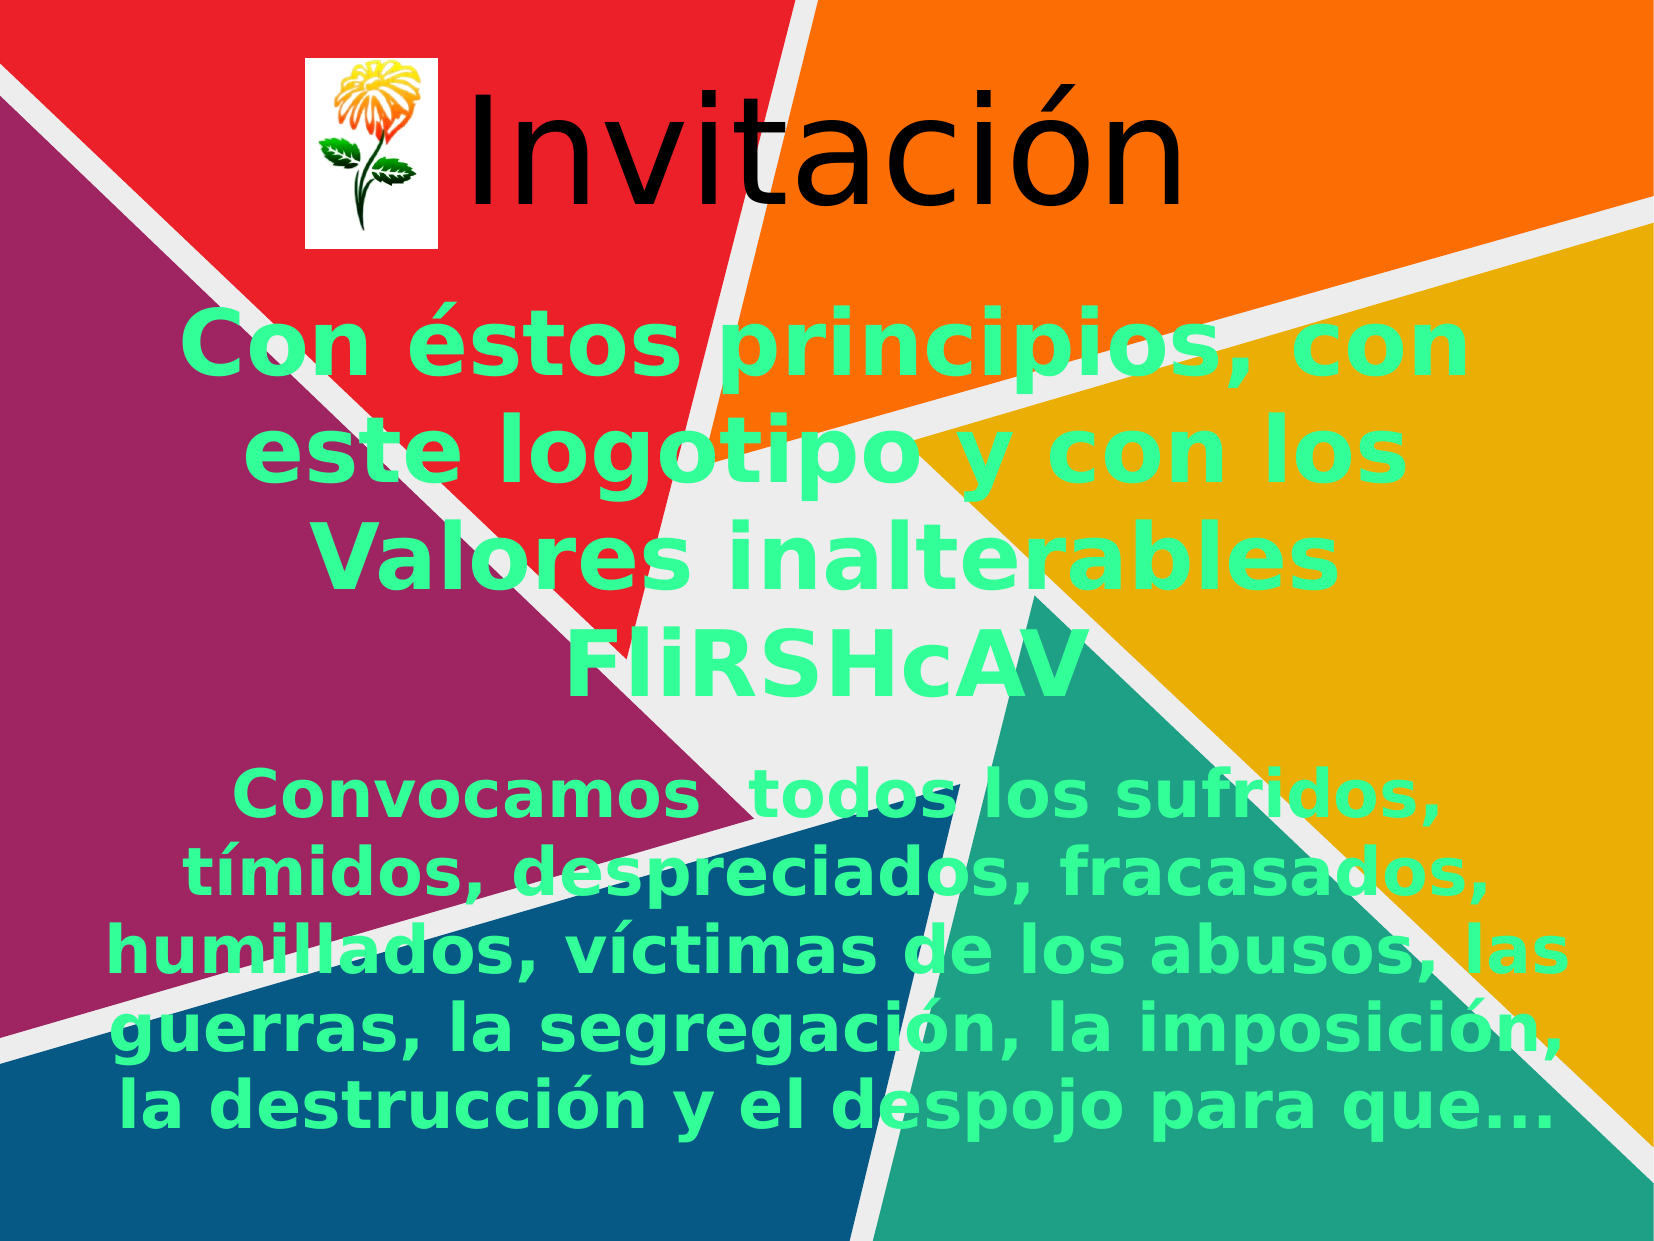

# Invitación
Con éstos principios, con este logotipo y con los Valores inalterables FliRSHcAV
Convocamos todos los sufridos, tímidos, despreciados, fracasados, humillados, víctimas de los abusos, las guerras, la segregación, la imposición, la destrucción y el despojo para que...